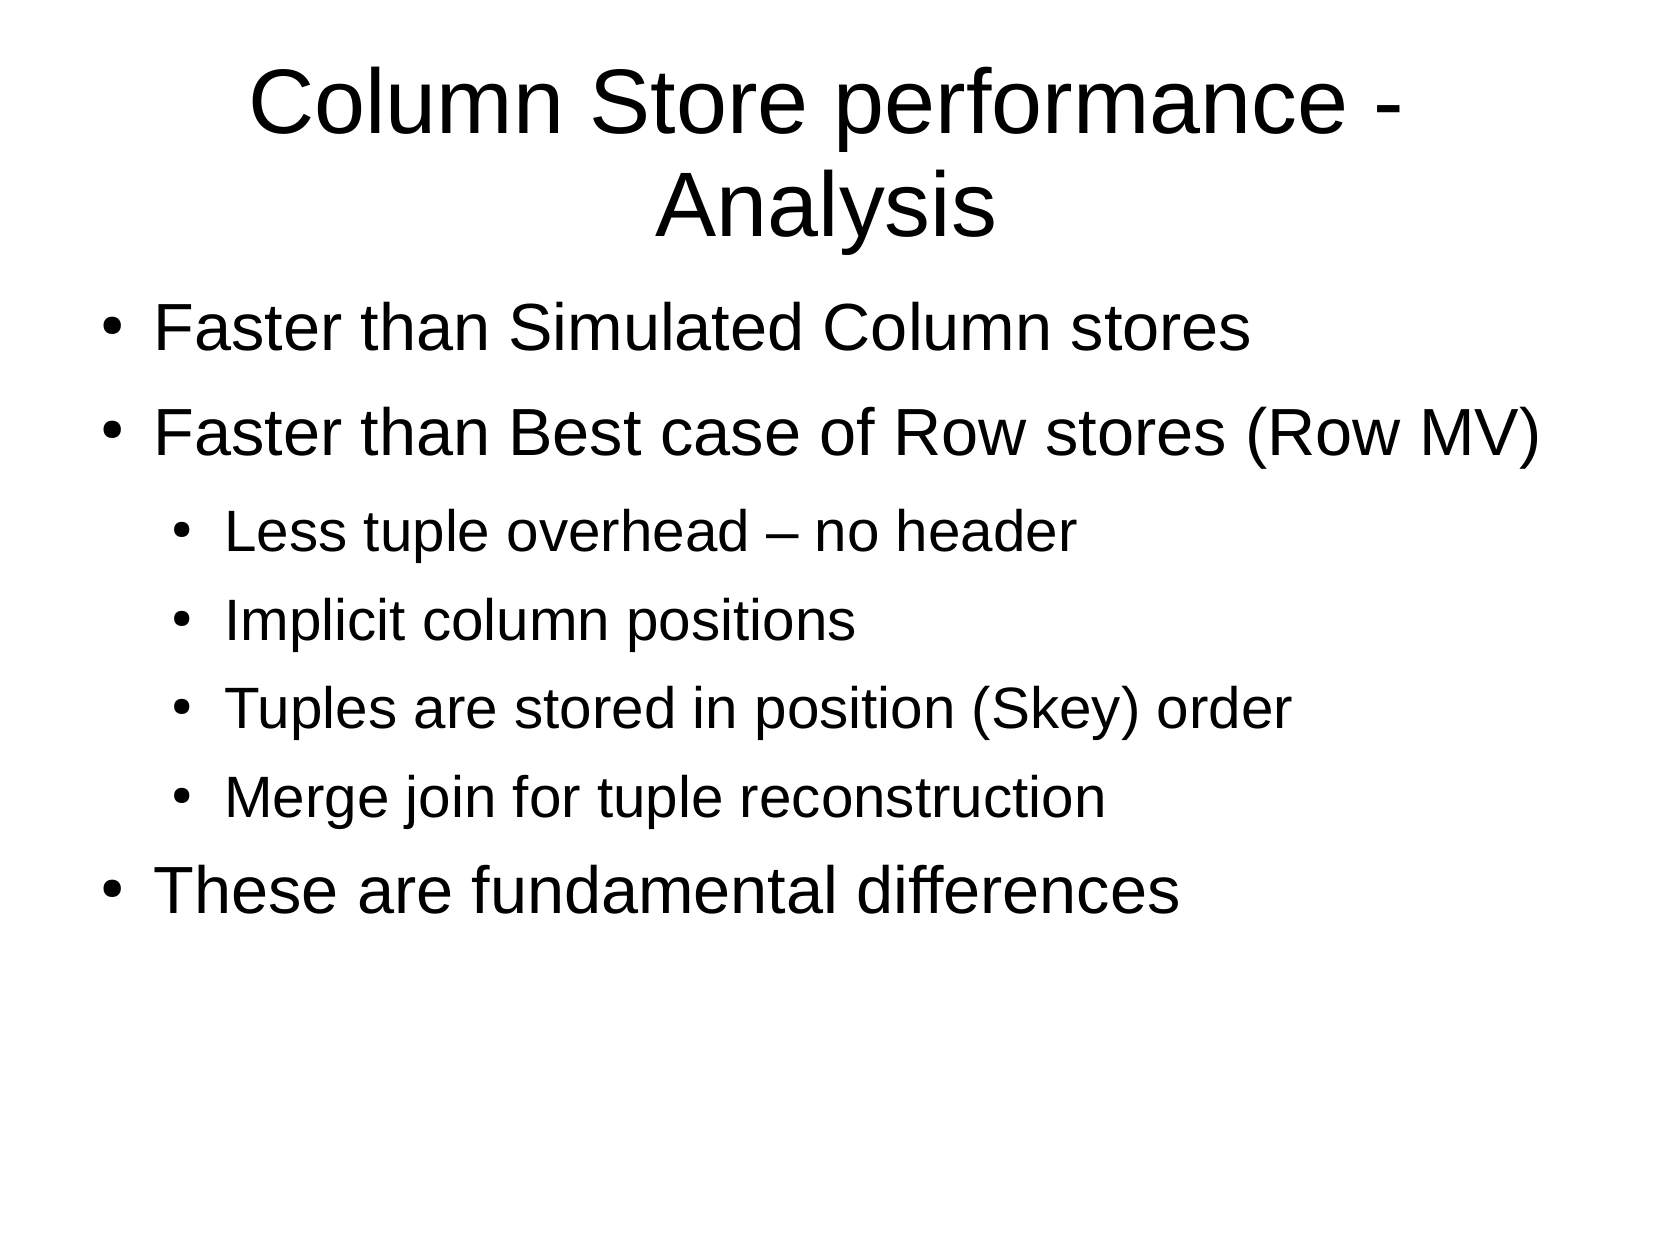

# Column Store performance - Analysis
Faster than Simulated Column stores
Faster than Best case of Row stores (Row MV)
Less tuple overhead – no header
Implicit column positions
Tuples are stored in position (Skey) order
Merge join for tuple reconstruction
These are fundamental differences